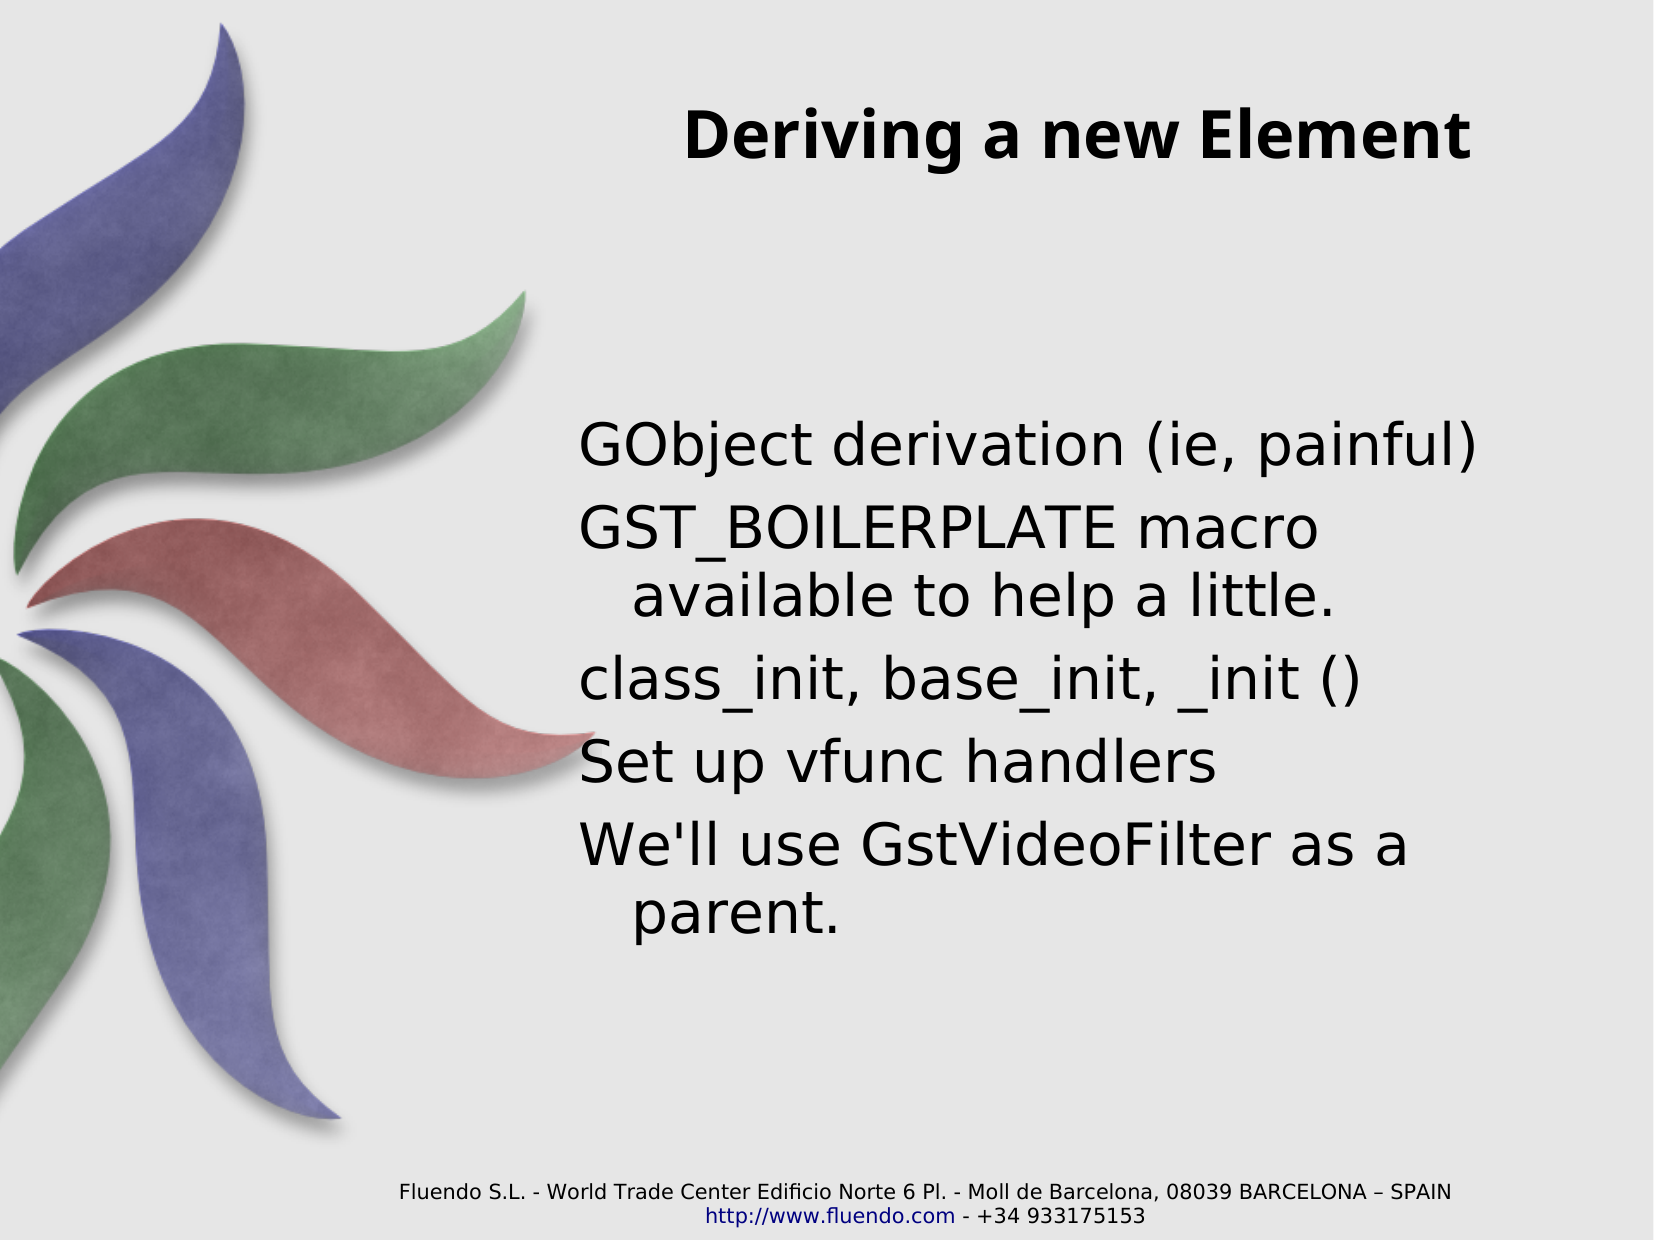

# Deriving a new Element
GObject derivation (ie, painful)
GST_BOILERPLATE macro available to help a little.
class_init, base_init, _init ()
Set up vfunc handlers
We'll use GstVideoFilter as a parent.